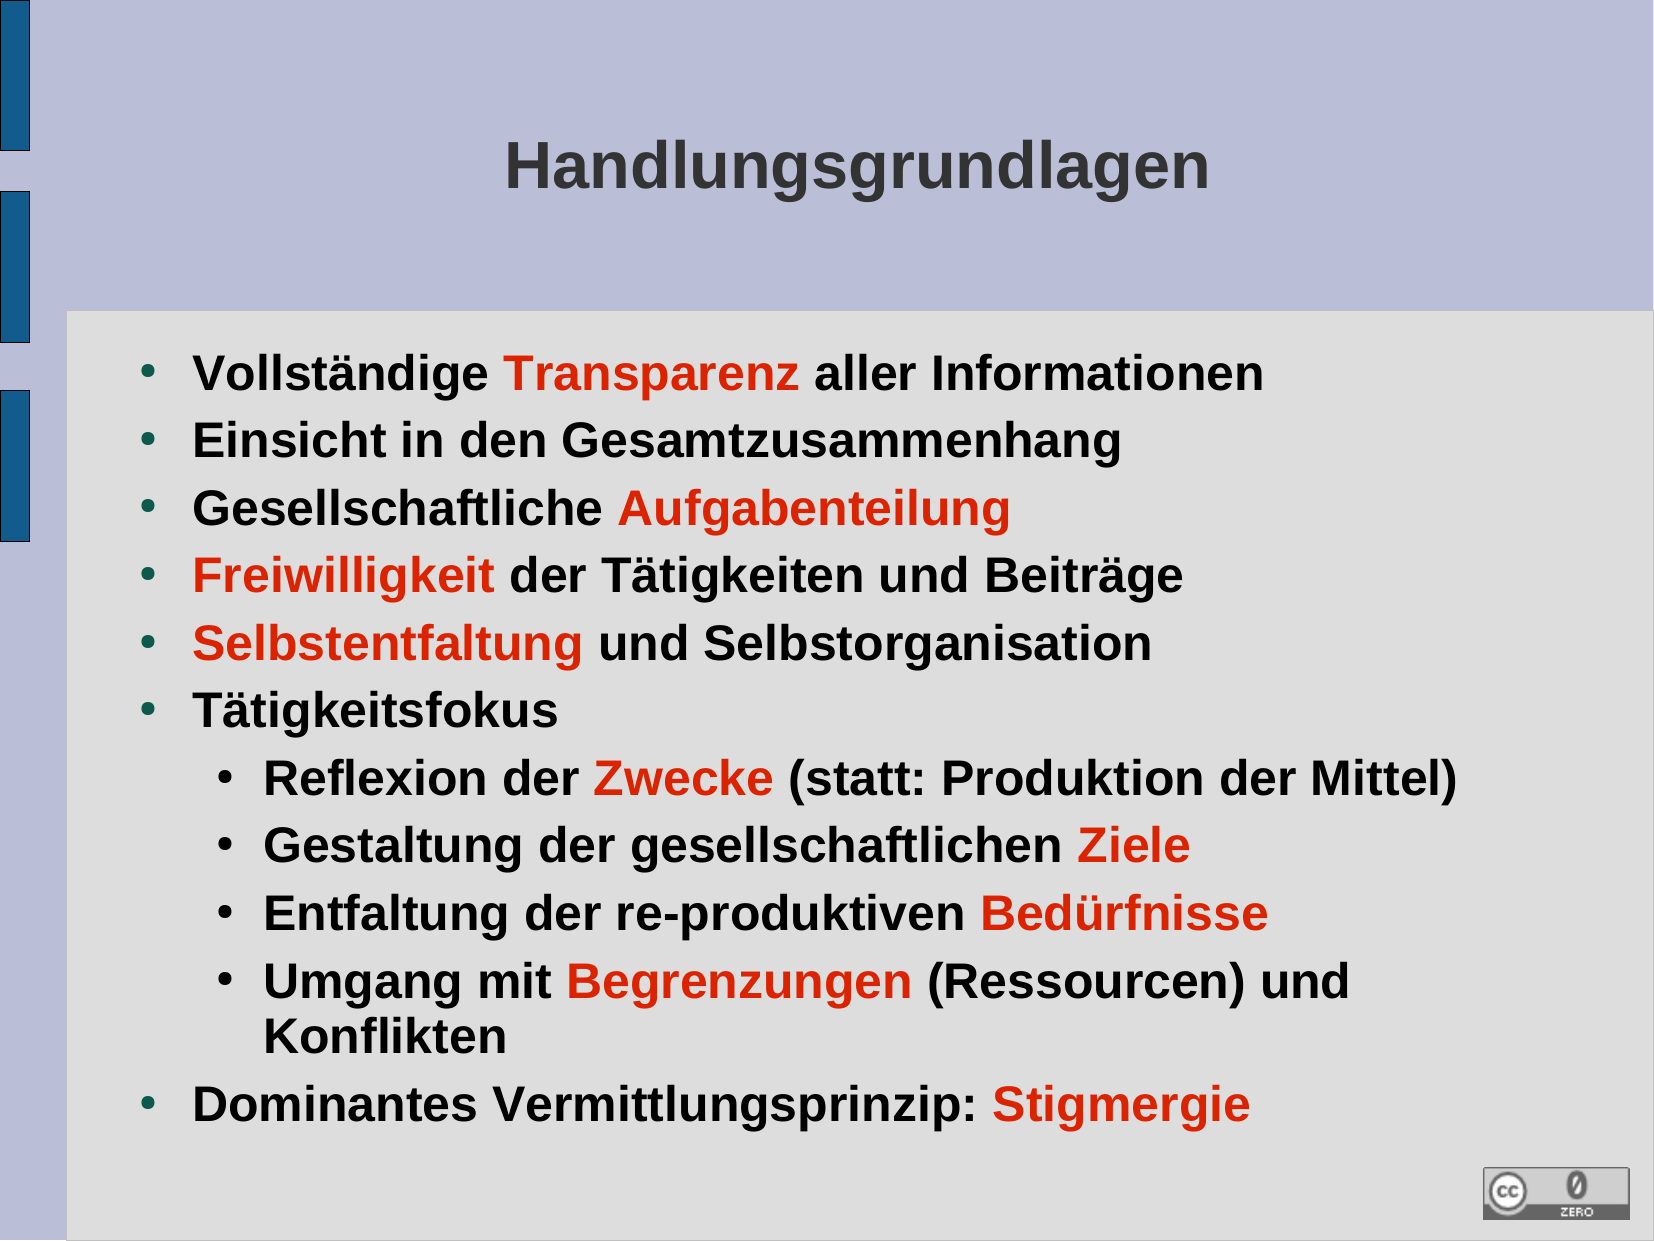

# Handlungsgrundlagen
Vollständige Transparenz aller Informationen
Einsicht in den Gesamtzusammenhang
Gesellschaftliche Aufgabenteilung
Freiwilligkeit der Tätigkeiten und Beiträge
Selbstentfaltung und Selbstorganisation
Tätigkeitsfokus
Reflexion der Zwecke (statt: Produktion der Mittel)
Gestaltung der gesellschaftlichen Ziele
Entfaltung der re-produktiven Bedürfnisse
Umgang mit Begrenzungen (Ressourcen) und Konflikten
Dominantes Vermittlungsprinzip: Stigmergie